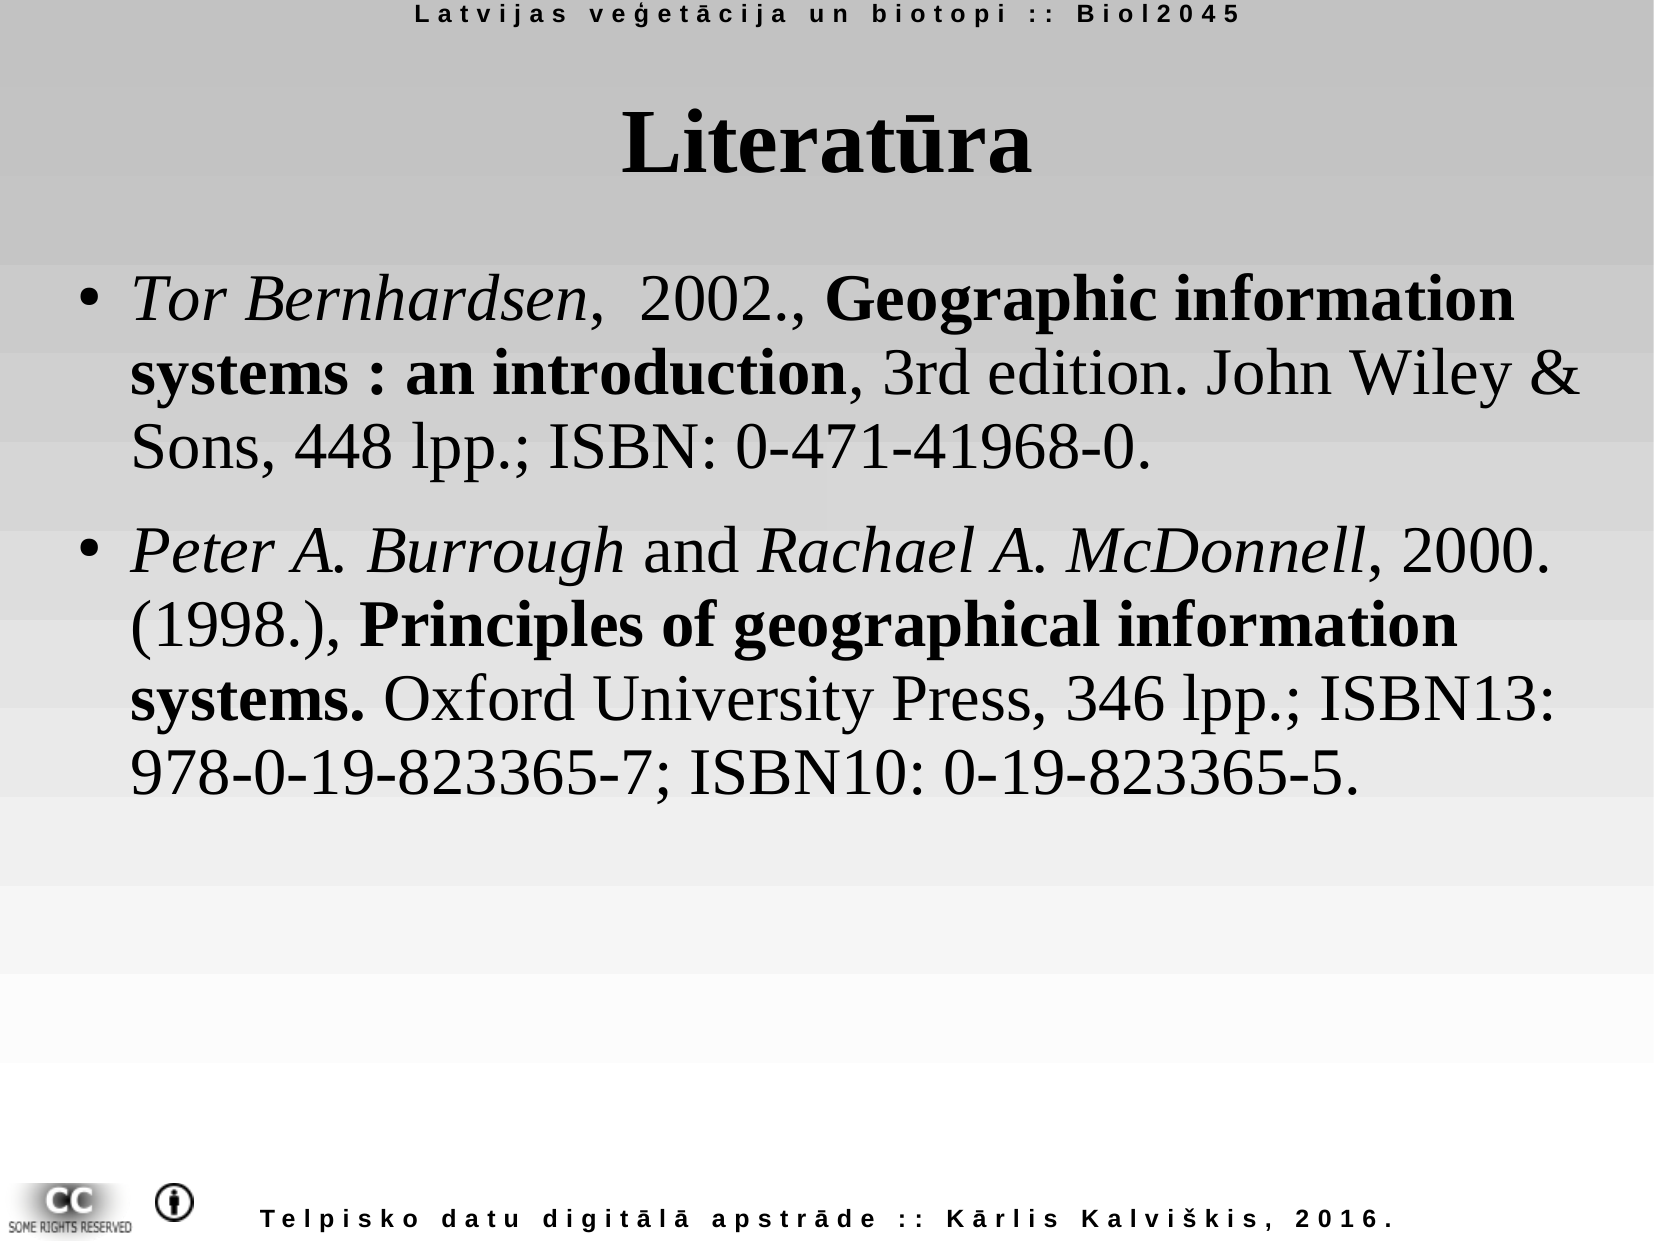

# Literatūra
Tor Bernhardsen, 2002., Geographic information systems : an introduction, 3rd edition. John Wiley & Sons, 448 lpp.; ISBN: 0-471-41968-0.
Peter A. Burrough and Rachael A. McDonnell, 2000. (1998.), Principles of geographical information systems. Oxford University Press, 346 lpp.; ISBN13: 978-0-19-823365-7; ISBN10: 0-19-823365-5.